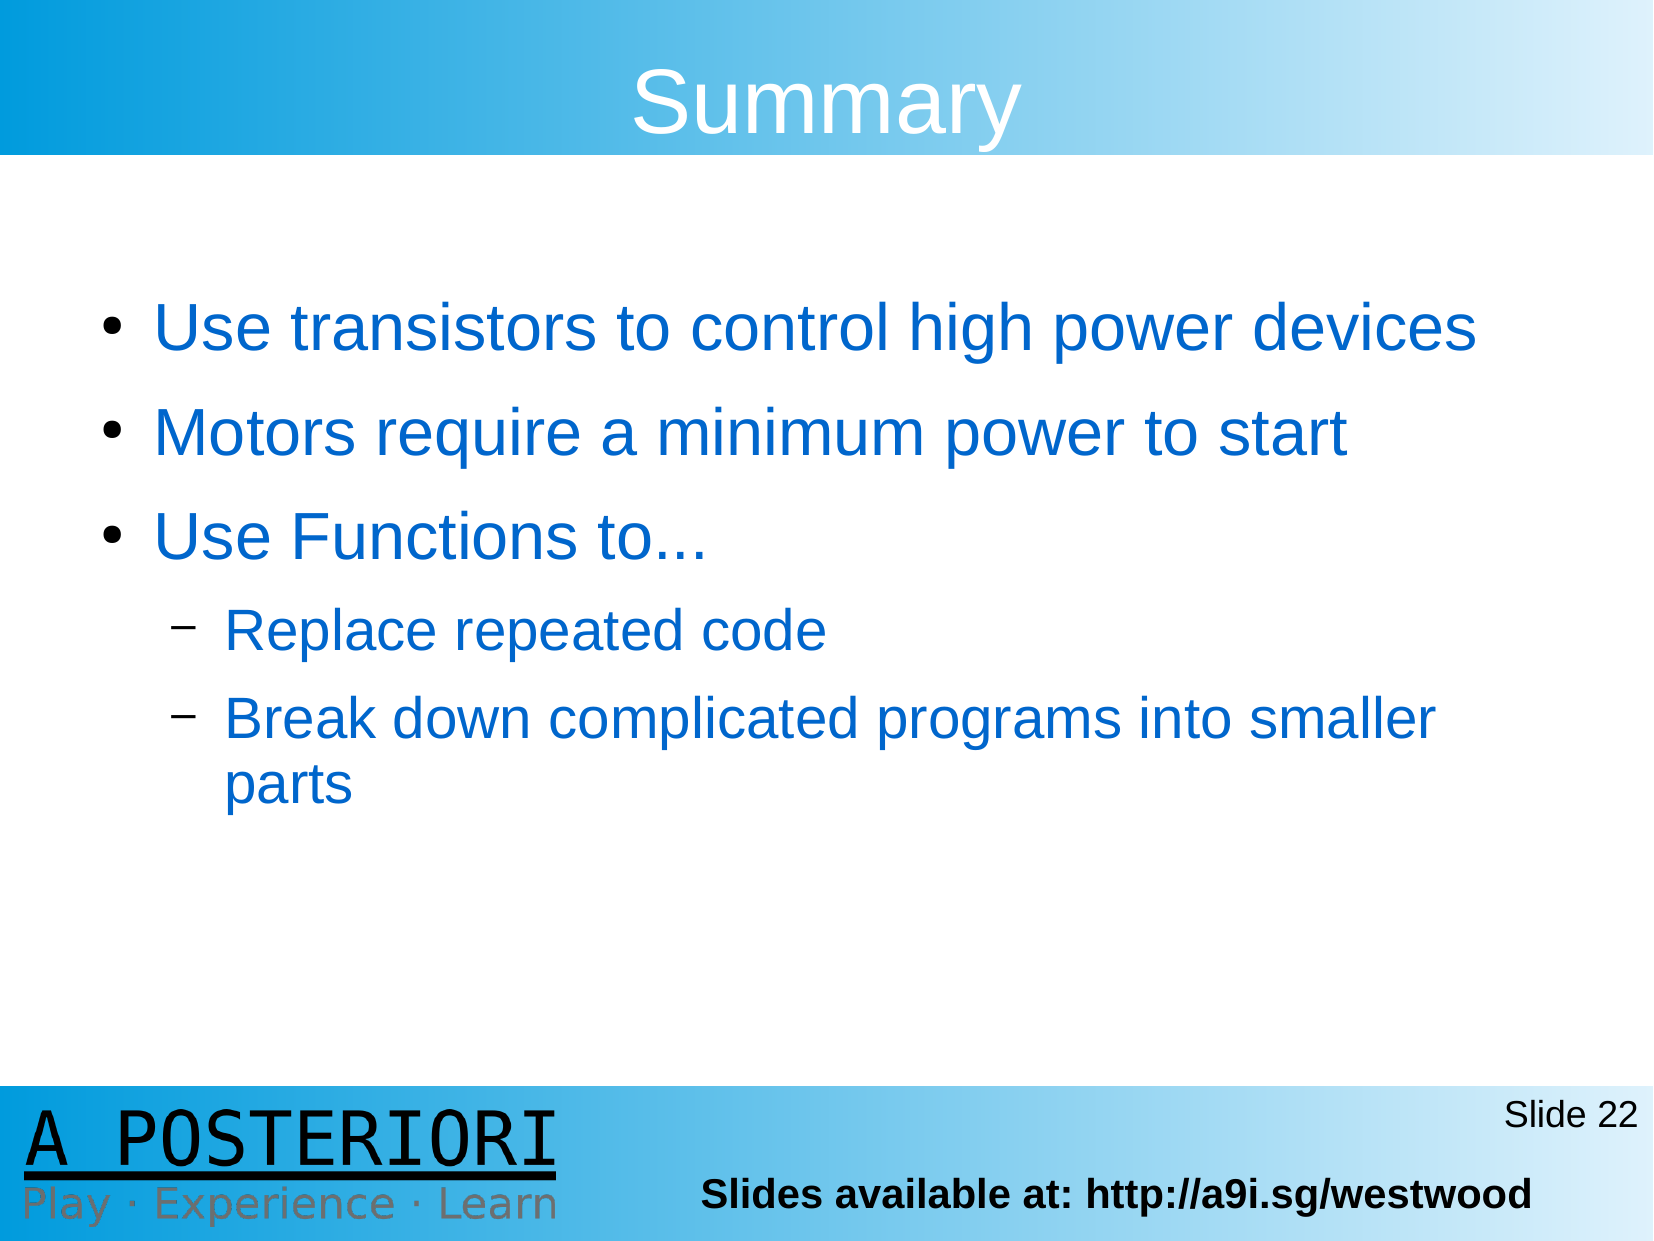

# Summary
Use transistors to control high power devices
Motors require a minimum power to start
Use Functions to...
Replace repeated code
Break down complicated programs into smaller parts